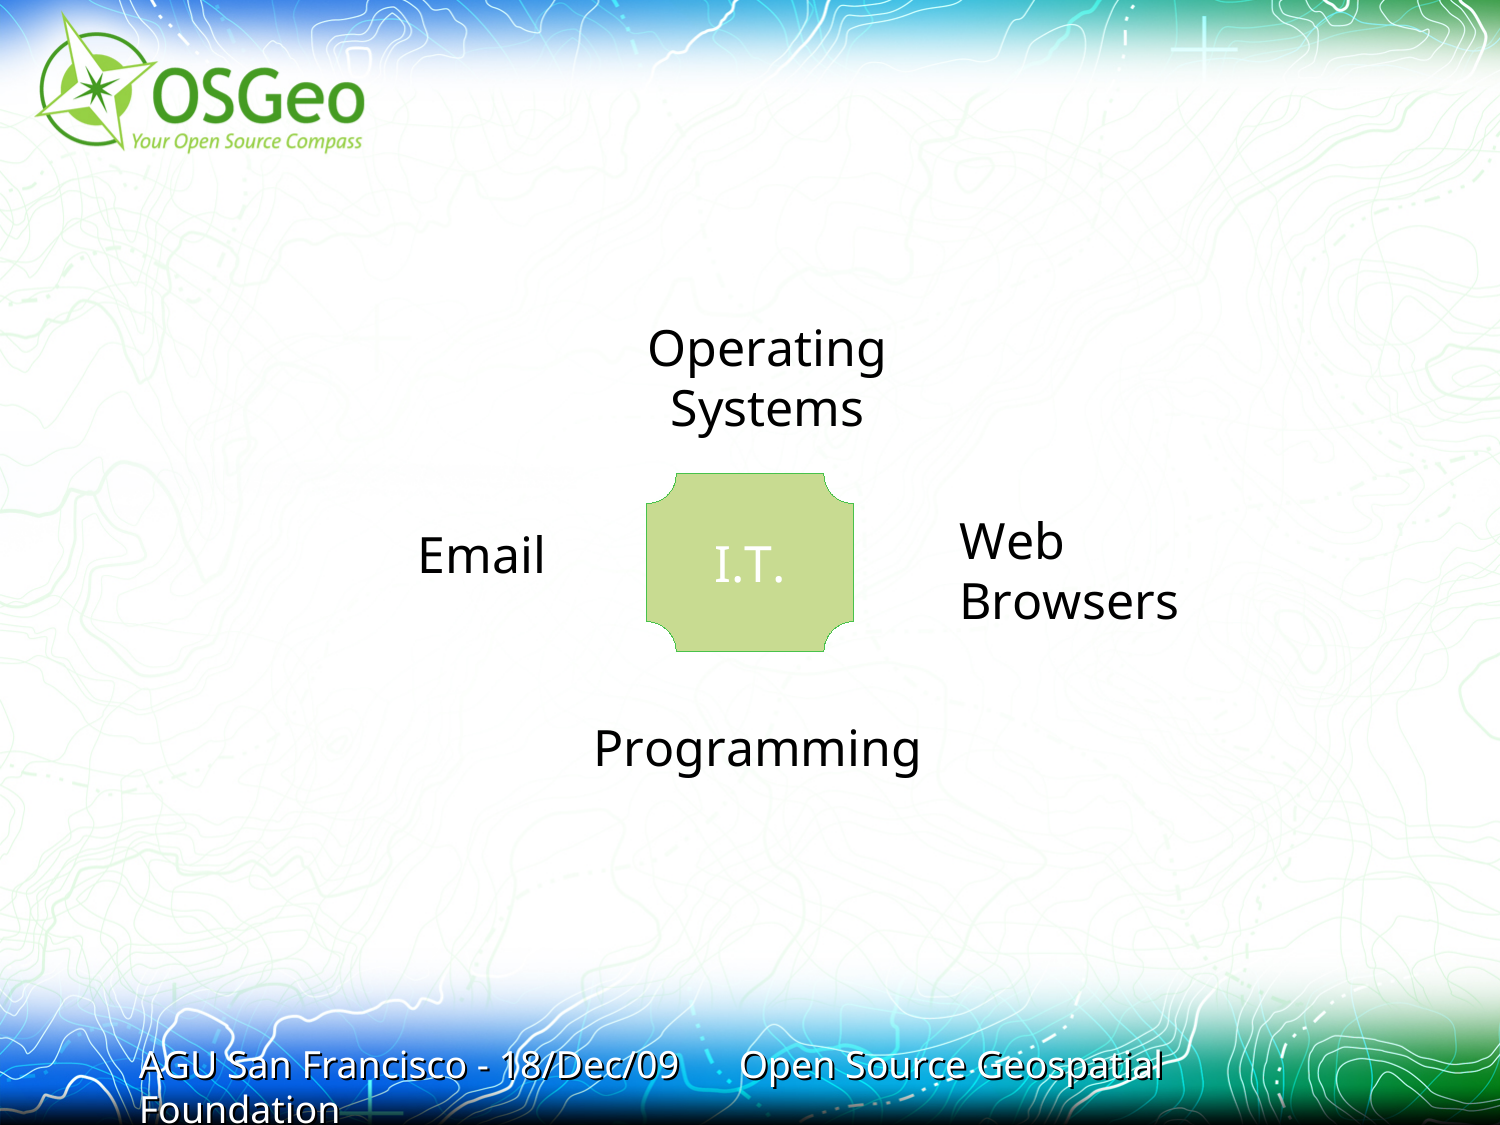

Operating Systems
I.T.
Web Browsers
Email
Programming